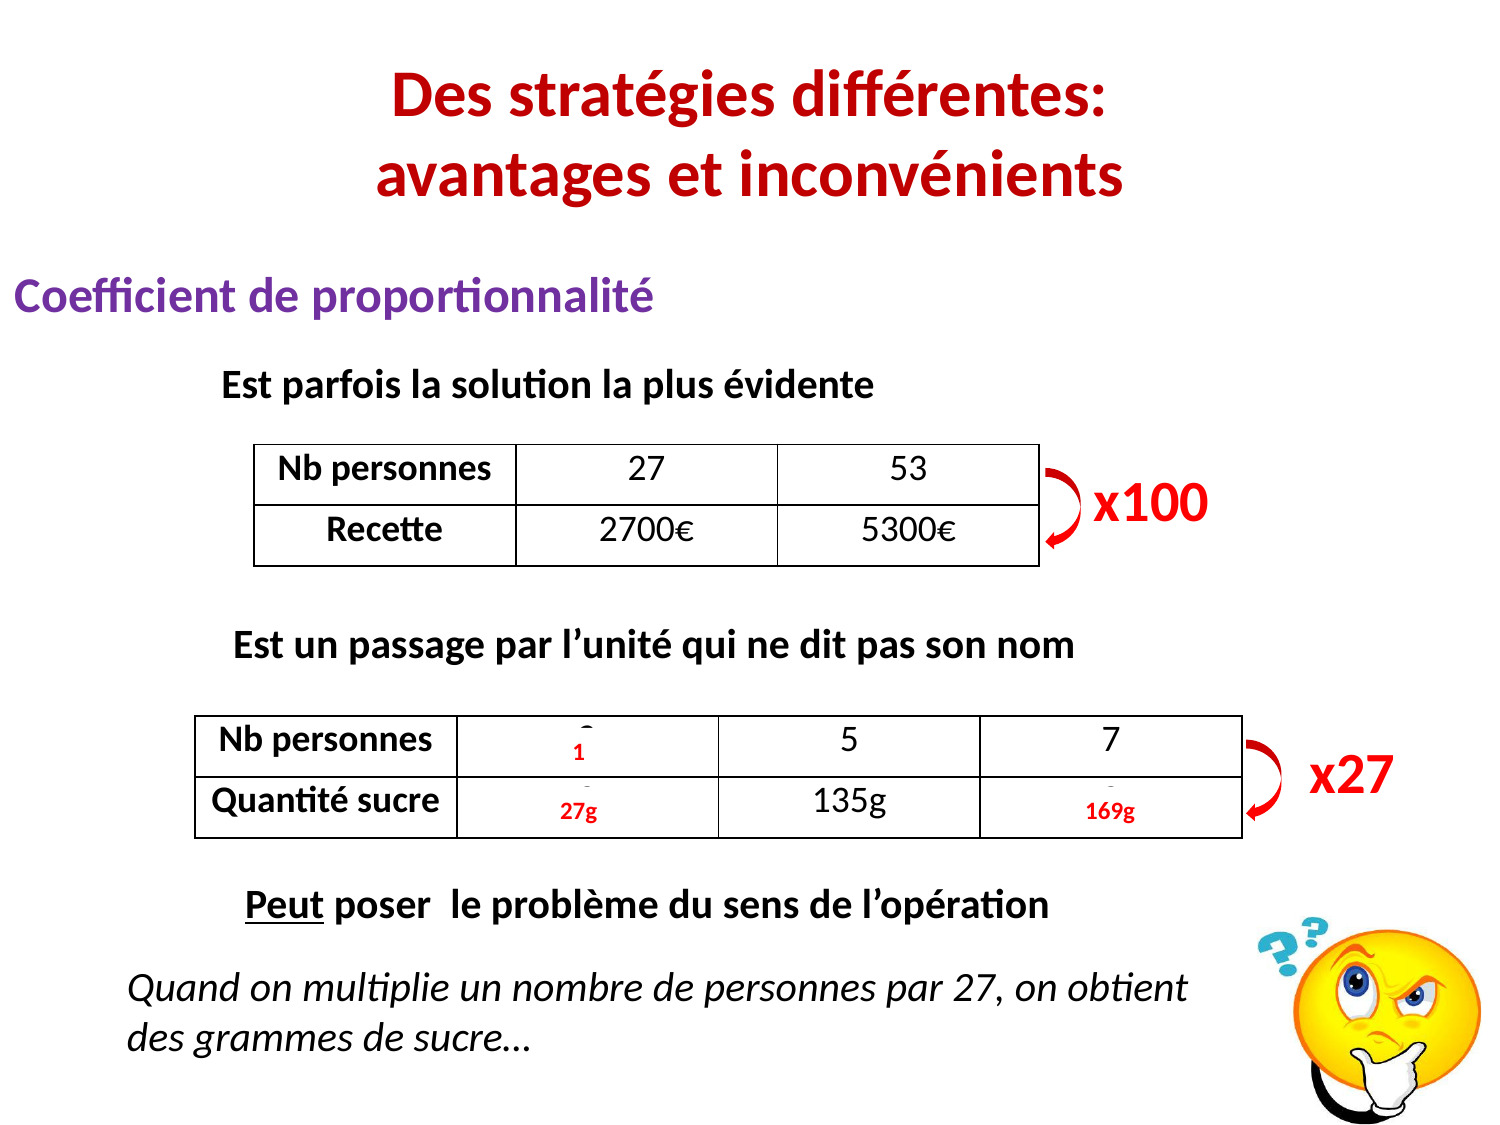

Des stratégies différentes:
avantages et inconvénients
Coefficient de proportionnalité
Est parfois la solution la plus évidente
| Nb personnes | 27 | 53 |
| --- | --- | --- |
| Recette | 2700€ | 5300€ |
x100
Est un passage par l’unité qui ne dit pas son nom
| Nb personnes | ? | 5 | 7 |
| --- | --- | --- | --- |
| Quantité sucre | ? | 135g | ? |
1
x27
27g
169g
Peut poser le problème du sens de l’opération
Quand on multiplie un nombre de personnes par 27, on obtient des grammes de sucre…